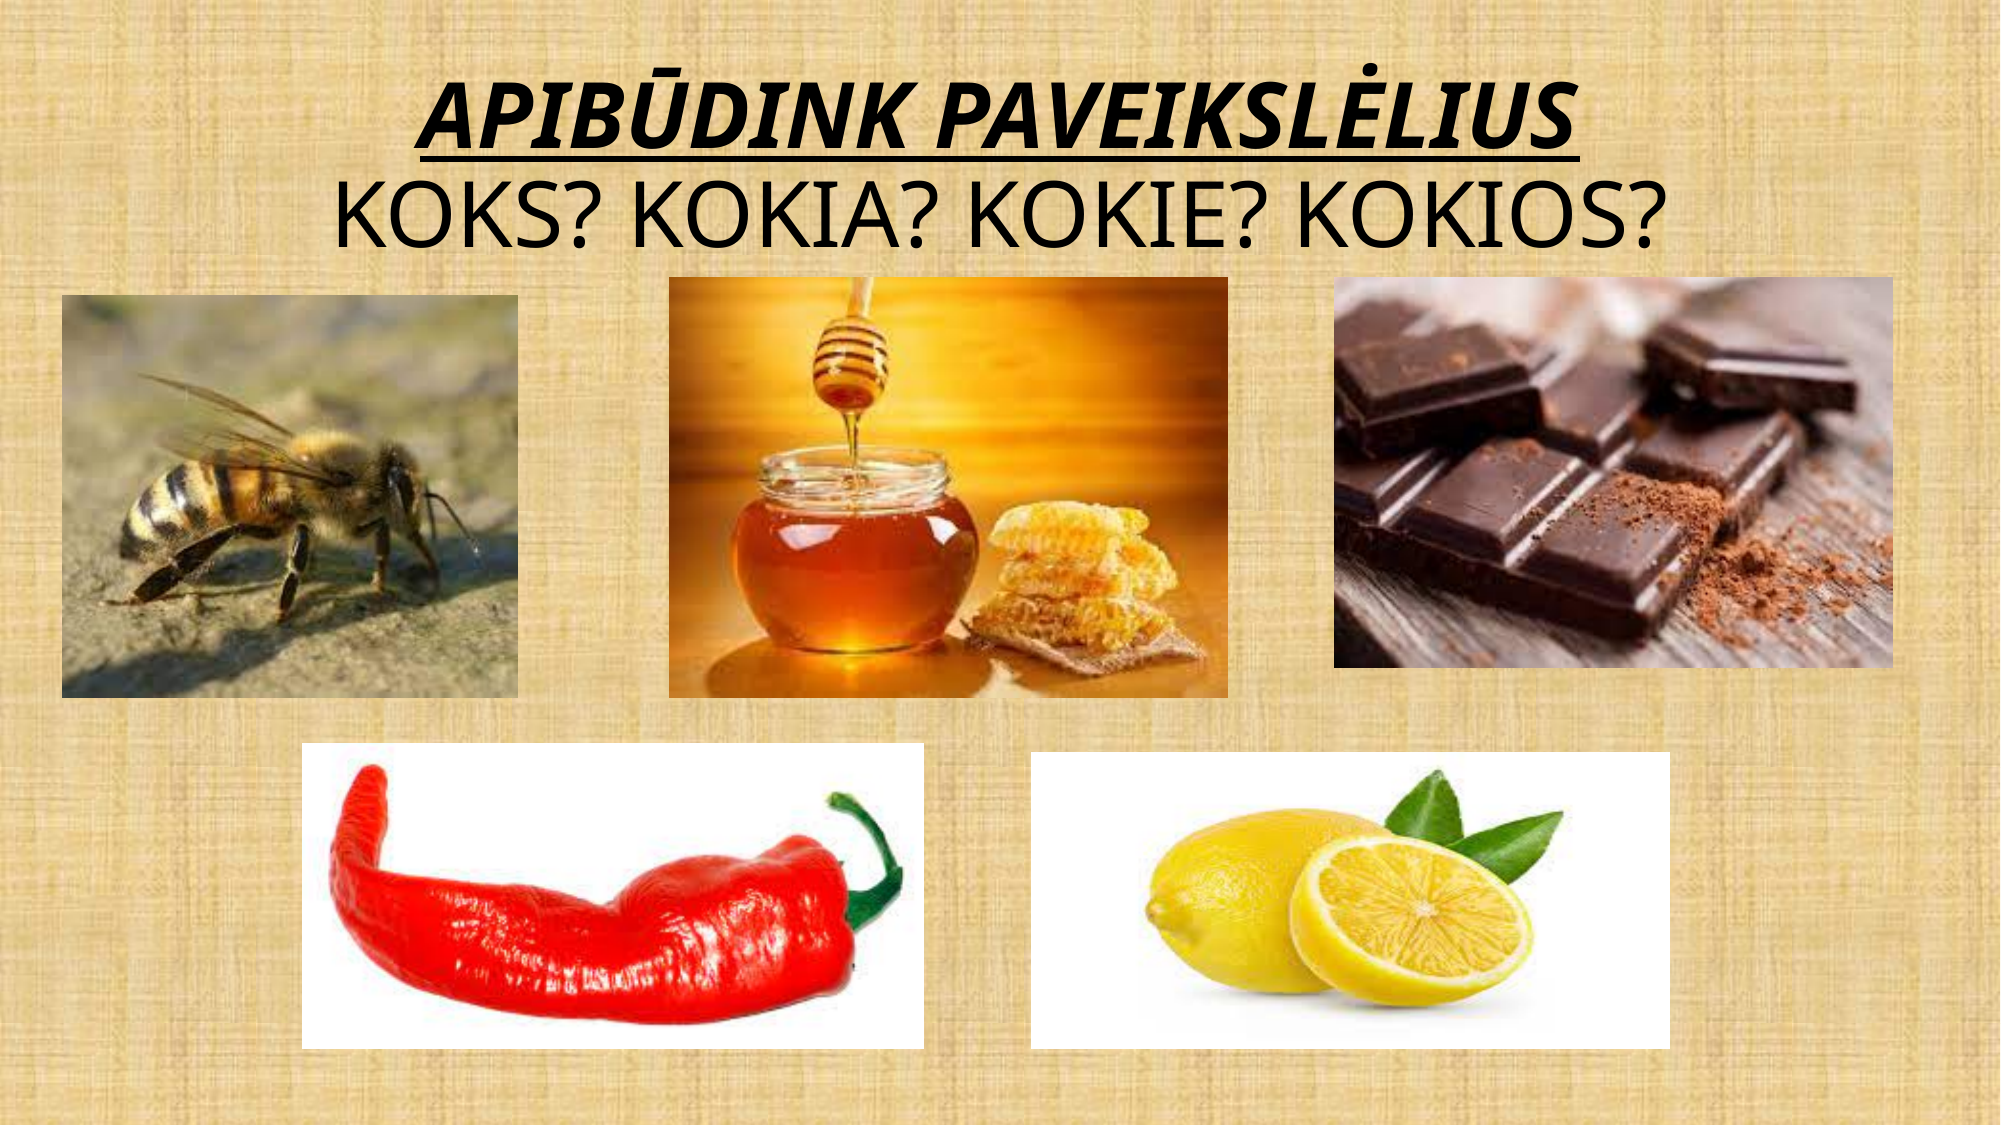

# APIBŪDINK PAVEIKSLĖLIUS KOKS? KOKIA? KOKIE? KOKIOS?